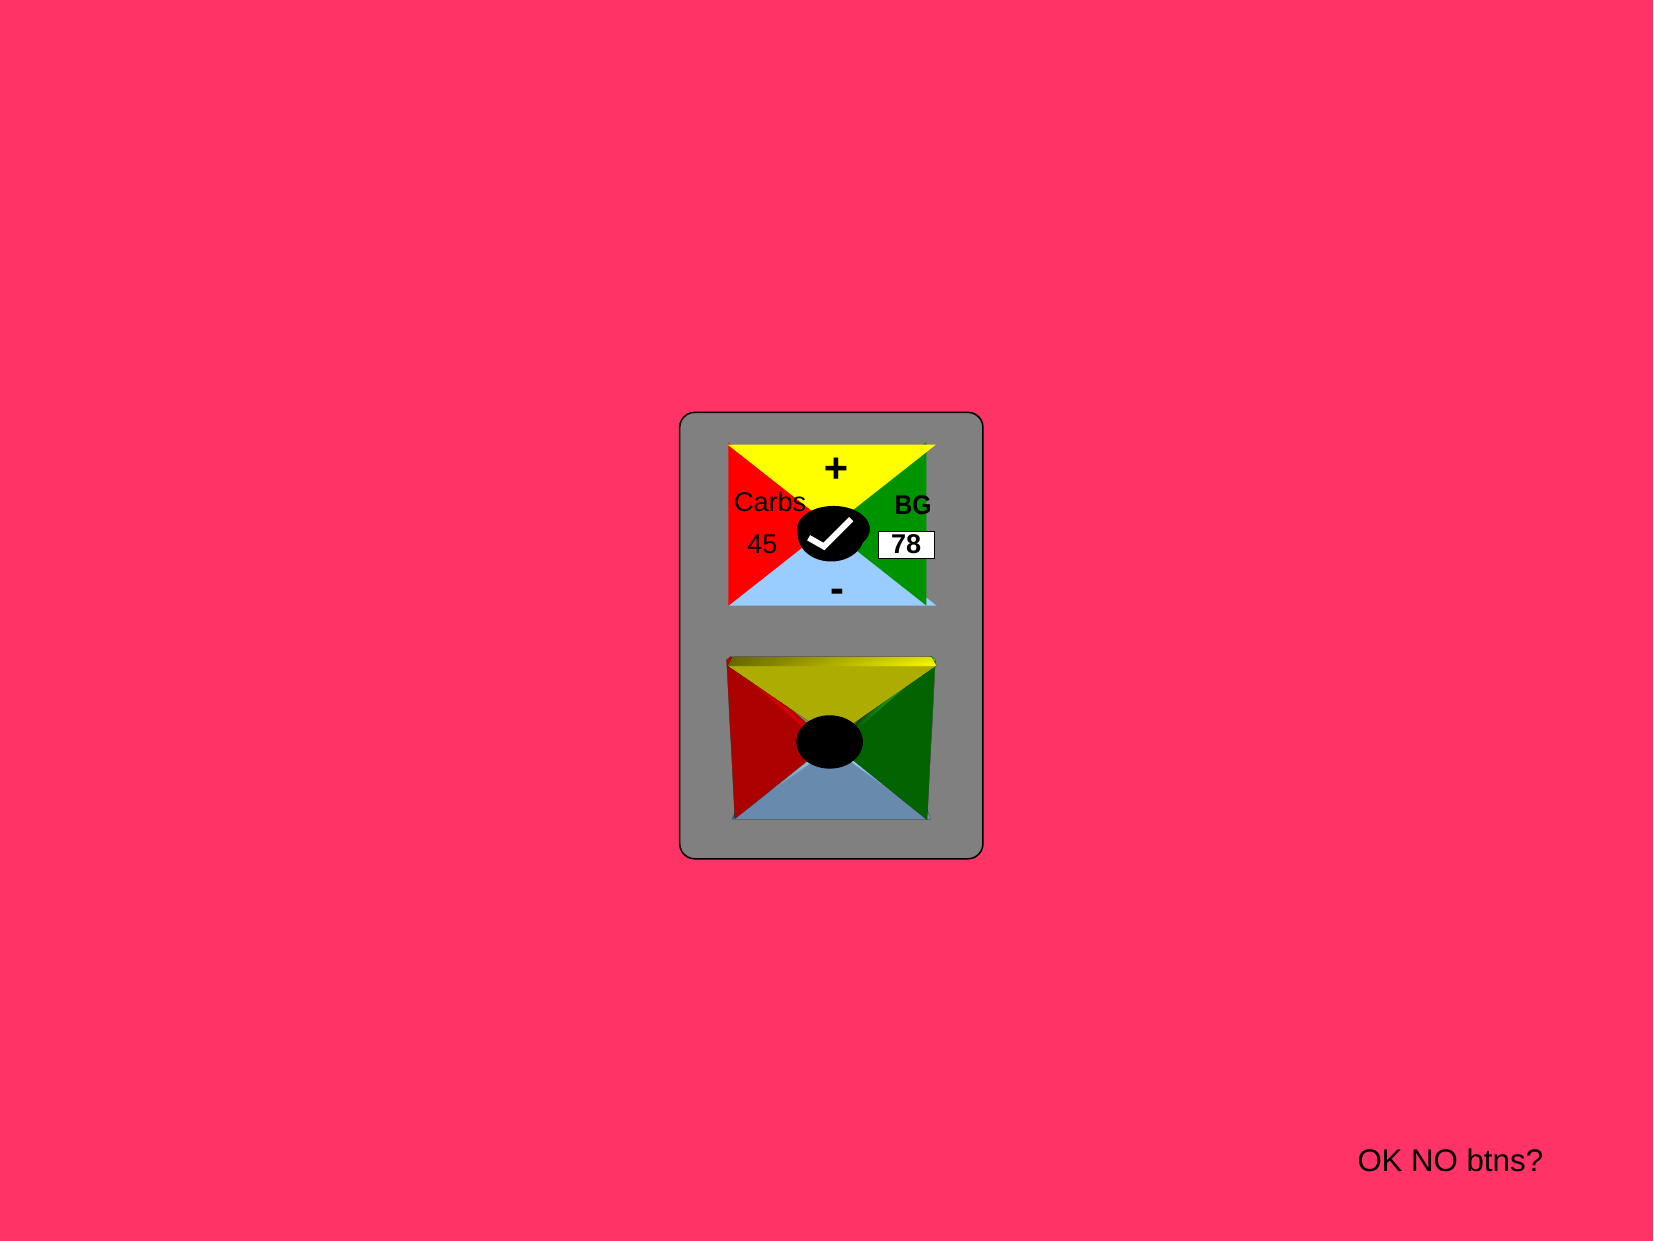

+
Carbs
BG
45
78
-
OK NO btns?